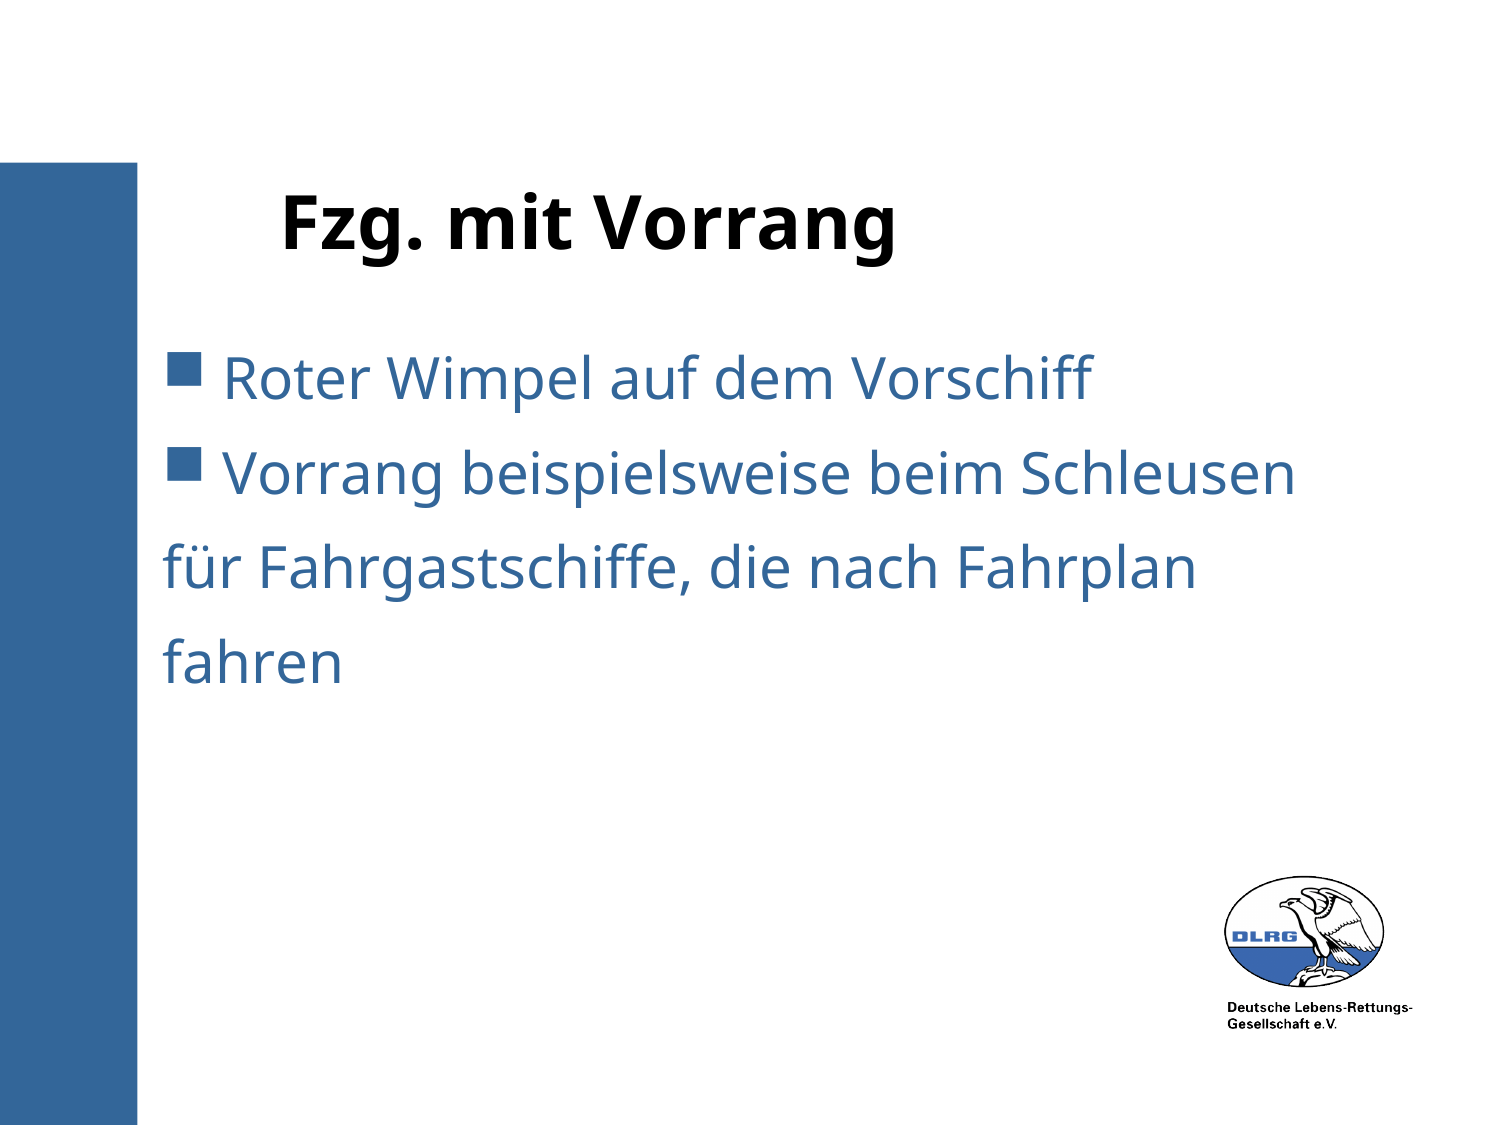

#
Fzg. mit Vorrang
 Roter Wimpel auf dem Vorschiff
 Vorrang beispielsweise beim Schleusen für Fahrgastschiffe, die nach Fahrplan fahren